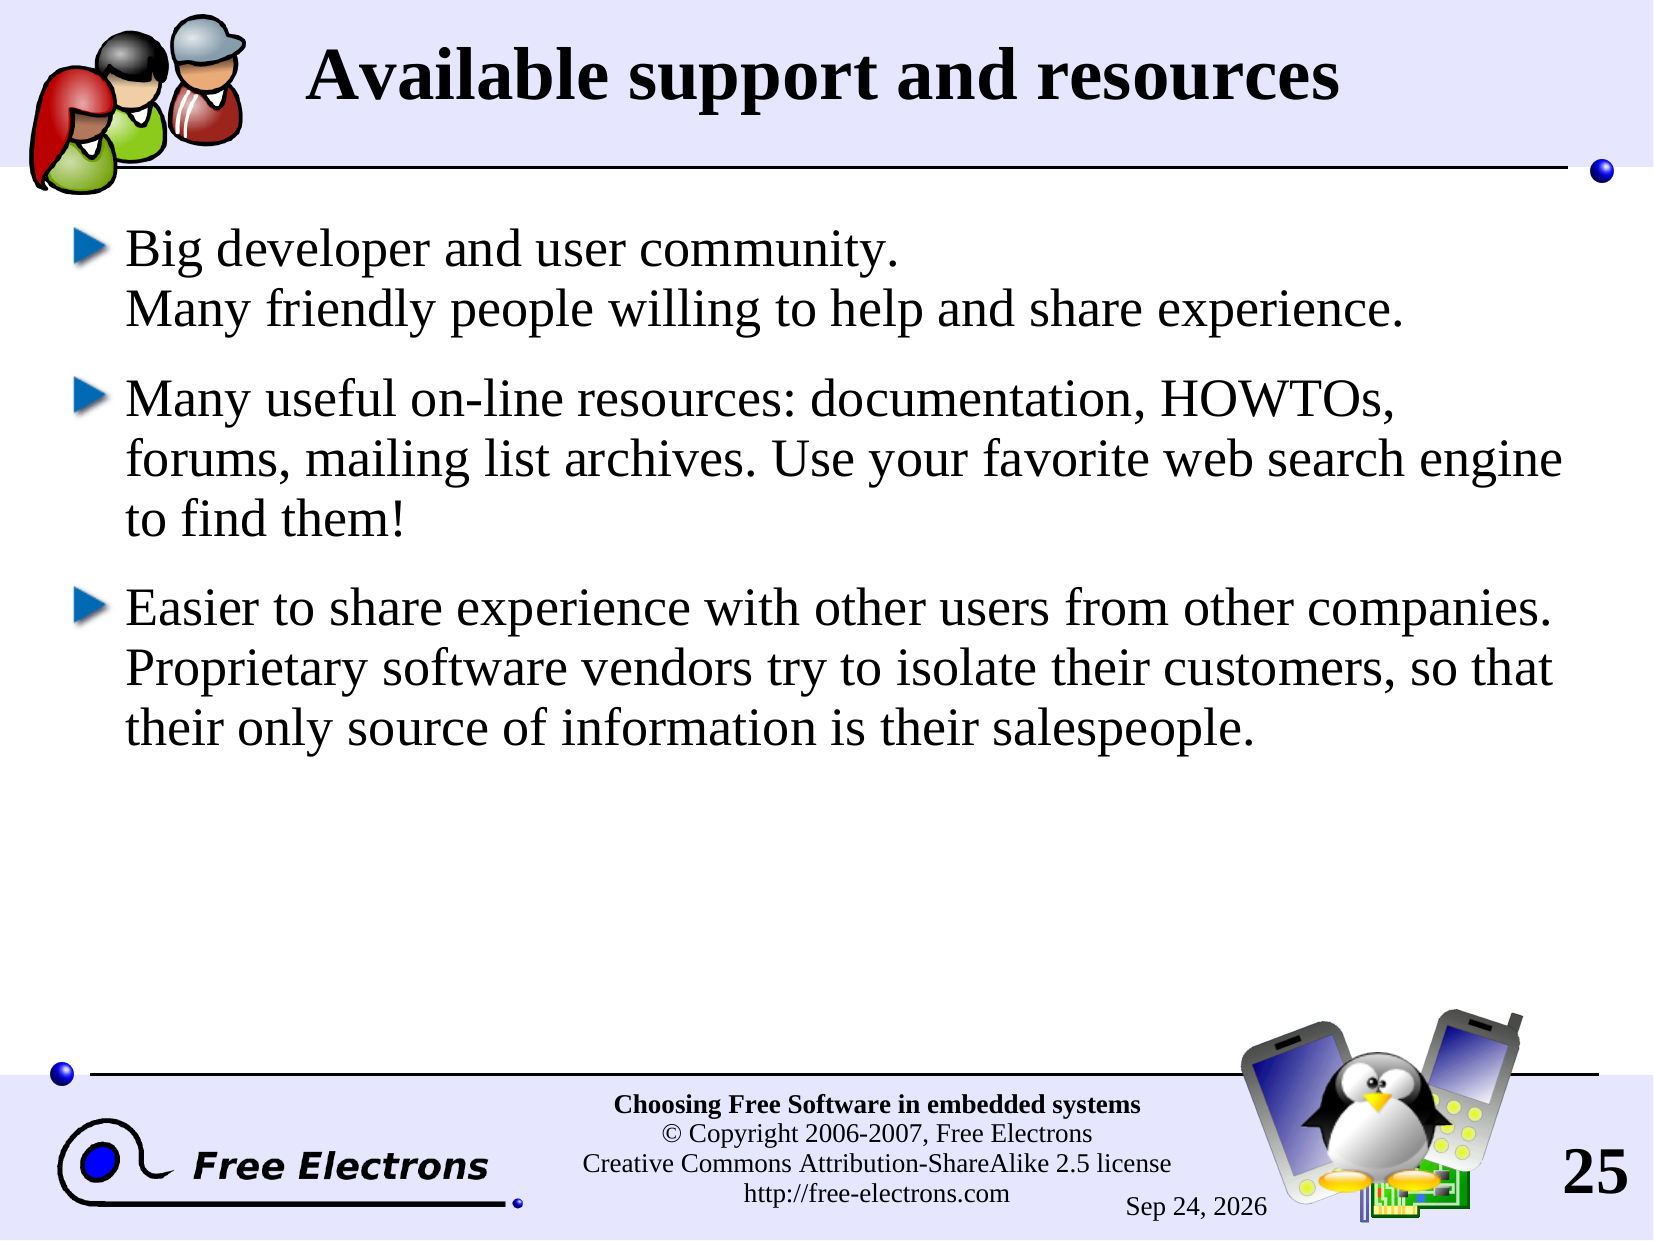

# Available support and resources
Big developer and user community.
Many friendly people willing to help and share experience.
Many useful on-line resources: documentation, HOWTOs, forums, mailing list archives. Use your favorite web search engine to find them!
Easier to share experience with other users from other companies. Proprietary software vendors try to isolate their customers, so that their only source of information is their salespeople.